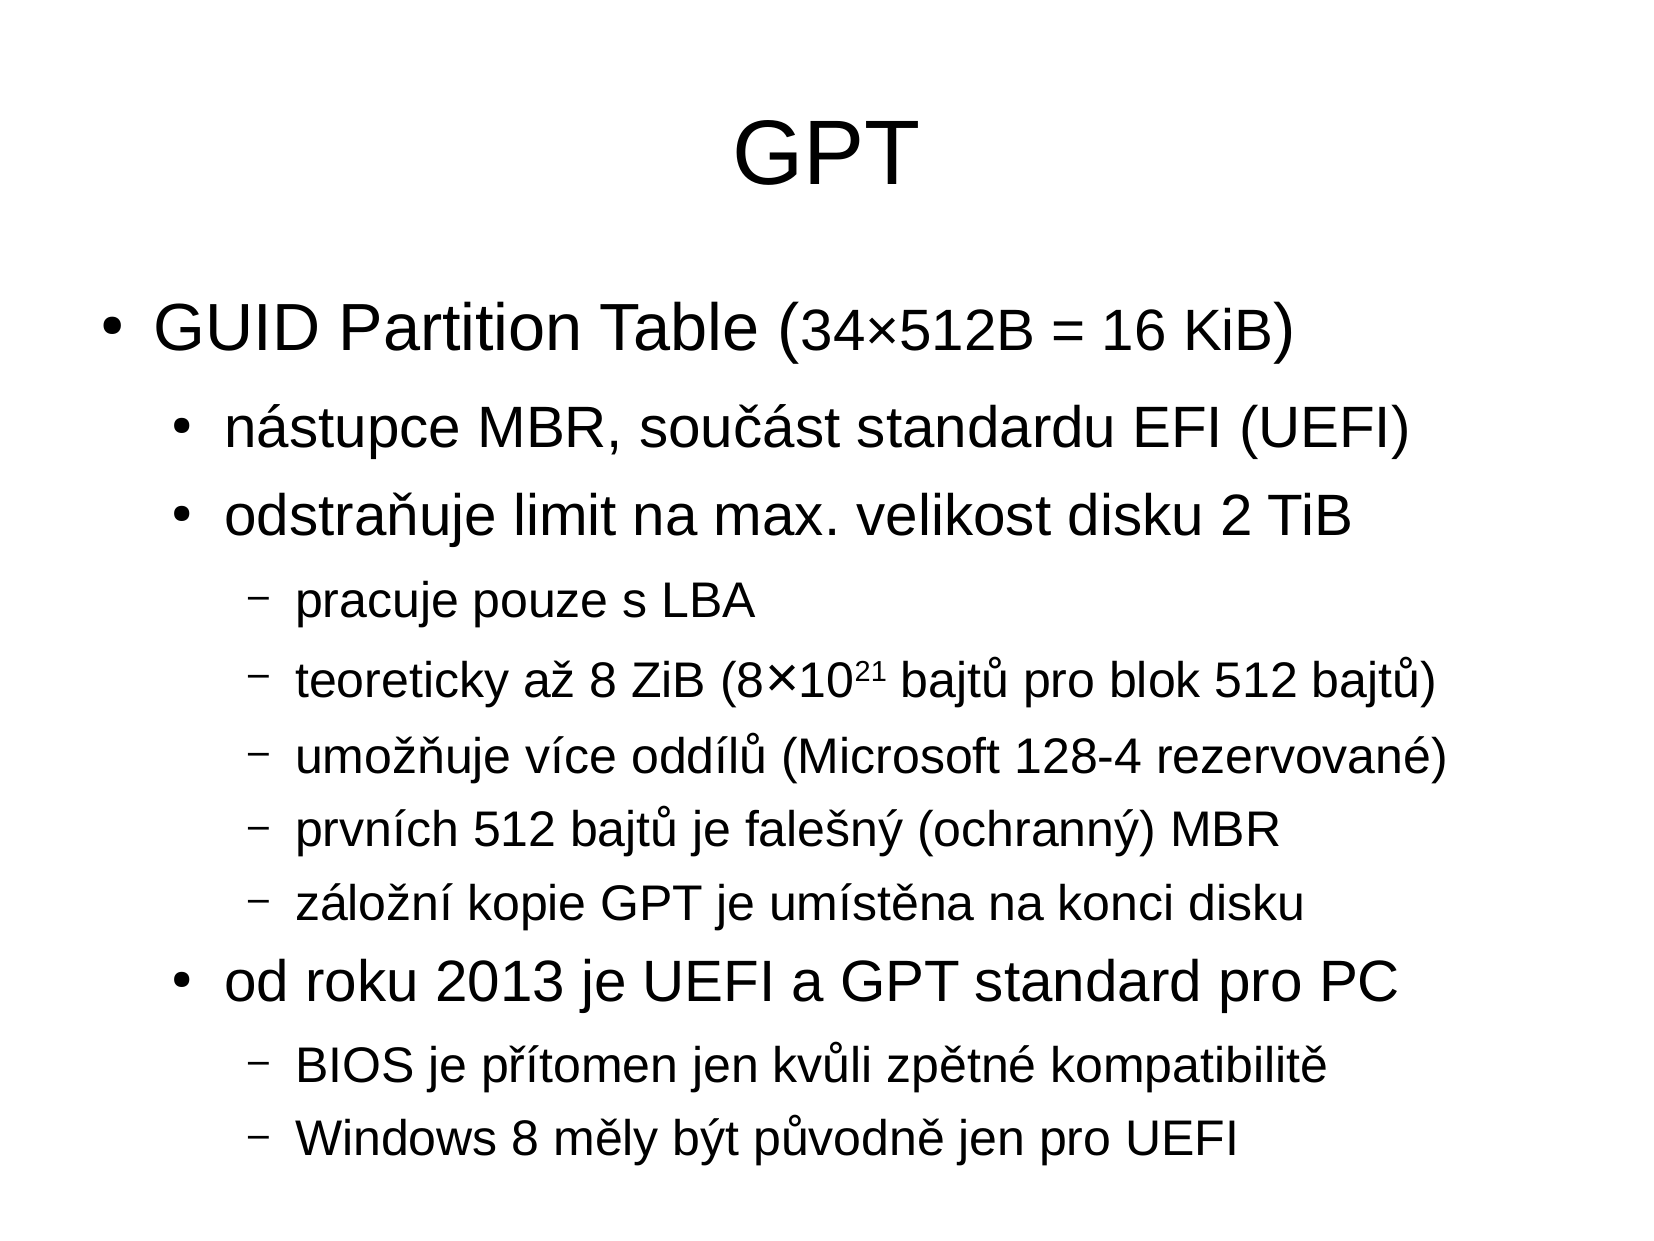

# GPT
GUID Partition Table (34×512B = 16 KiB)
nástupce MBR, součást standardu EFI (UEFI)
odstraňuje limit na max. velikost disku 2 TiB
pracuje pouze s LBA
teoreticky až 8 ZiB (8×1021 bajtů pro blok 512 bajtů)
umožňuje více oddílů (Microsoft 128-4 rezervované)
prvních 512 bajtů je falešný (ochranný) MBR
záložní kopie GPT je umístěna na konci disku
od roku 2013 je UEFI a GPT standard pro PC
BIOS je přítomen jen kvůli zpětné kompatibilitě
Windows 8 měly být původně jen pro UEFI